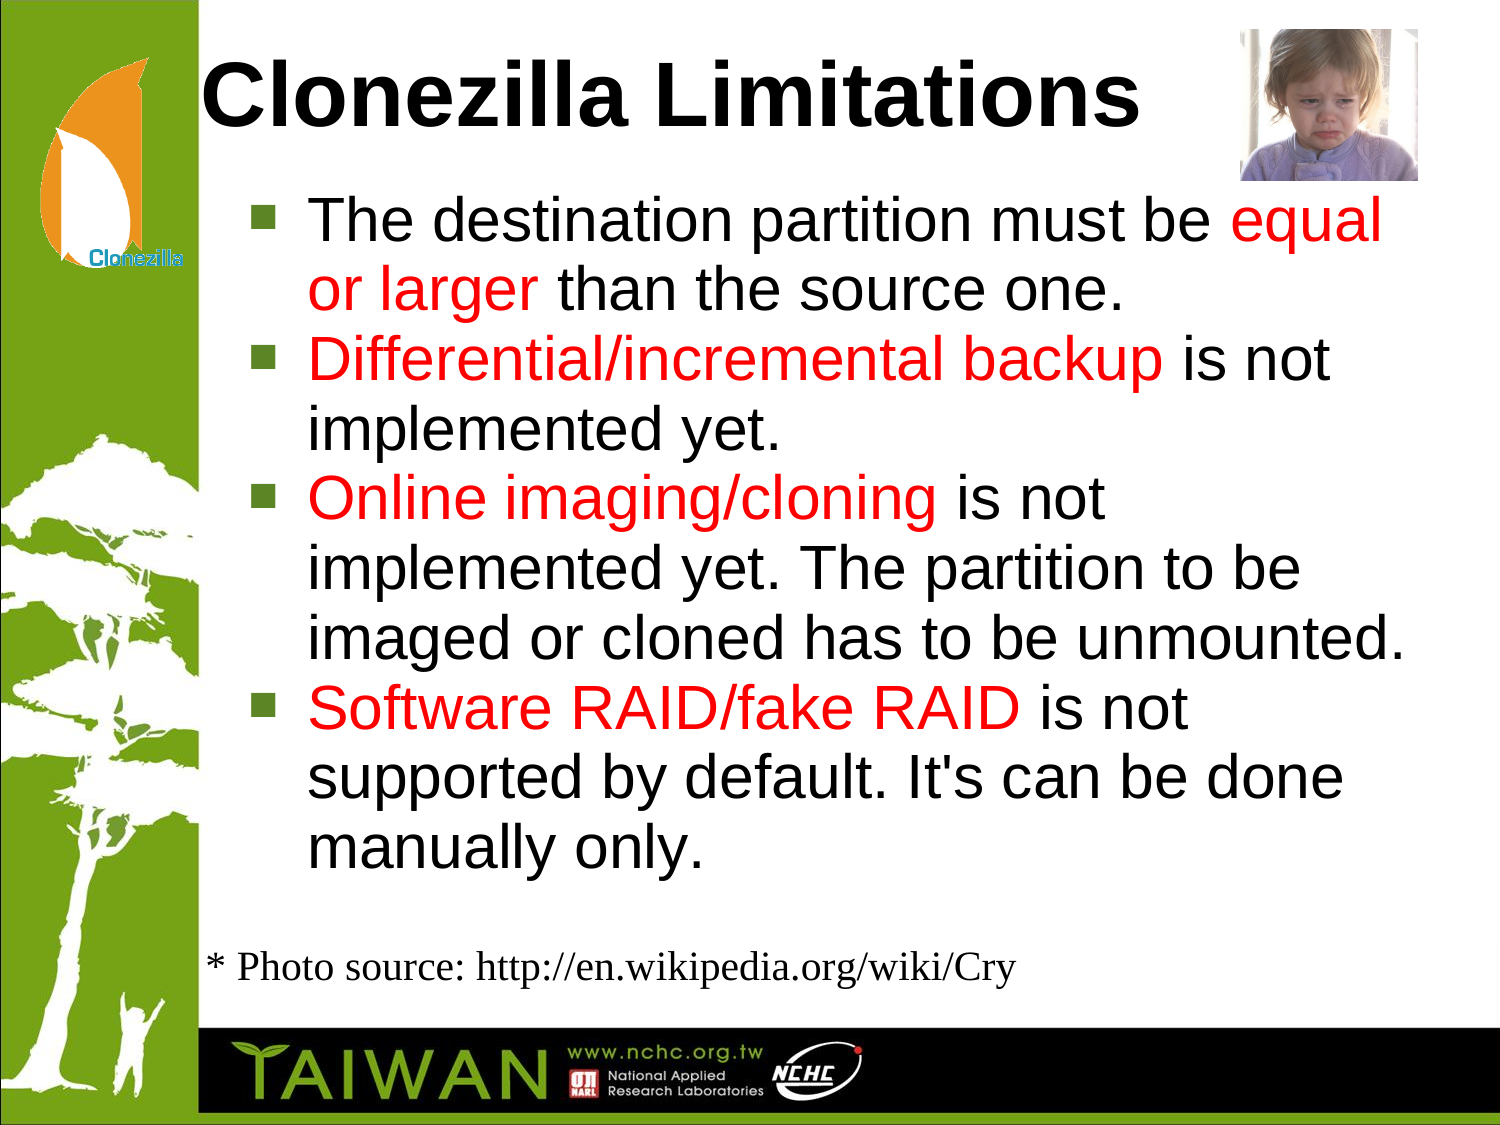

# Clonezilla Limitations
The destination partition must be equal or larger than the source one.
Differential/incremental backup is not implemented yet.
Online imaging/cloning is not implemented yet. The partition to be imaged or cloned has to be unmounted.
Software RAID/fake RAID is not supported by default. It's can be done manually only.
* Photo source: http://en.wikipedia.org/wiki/Cry